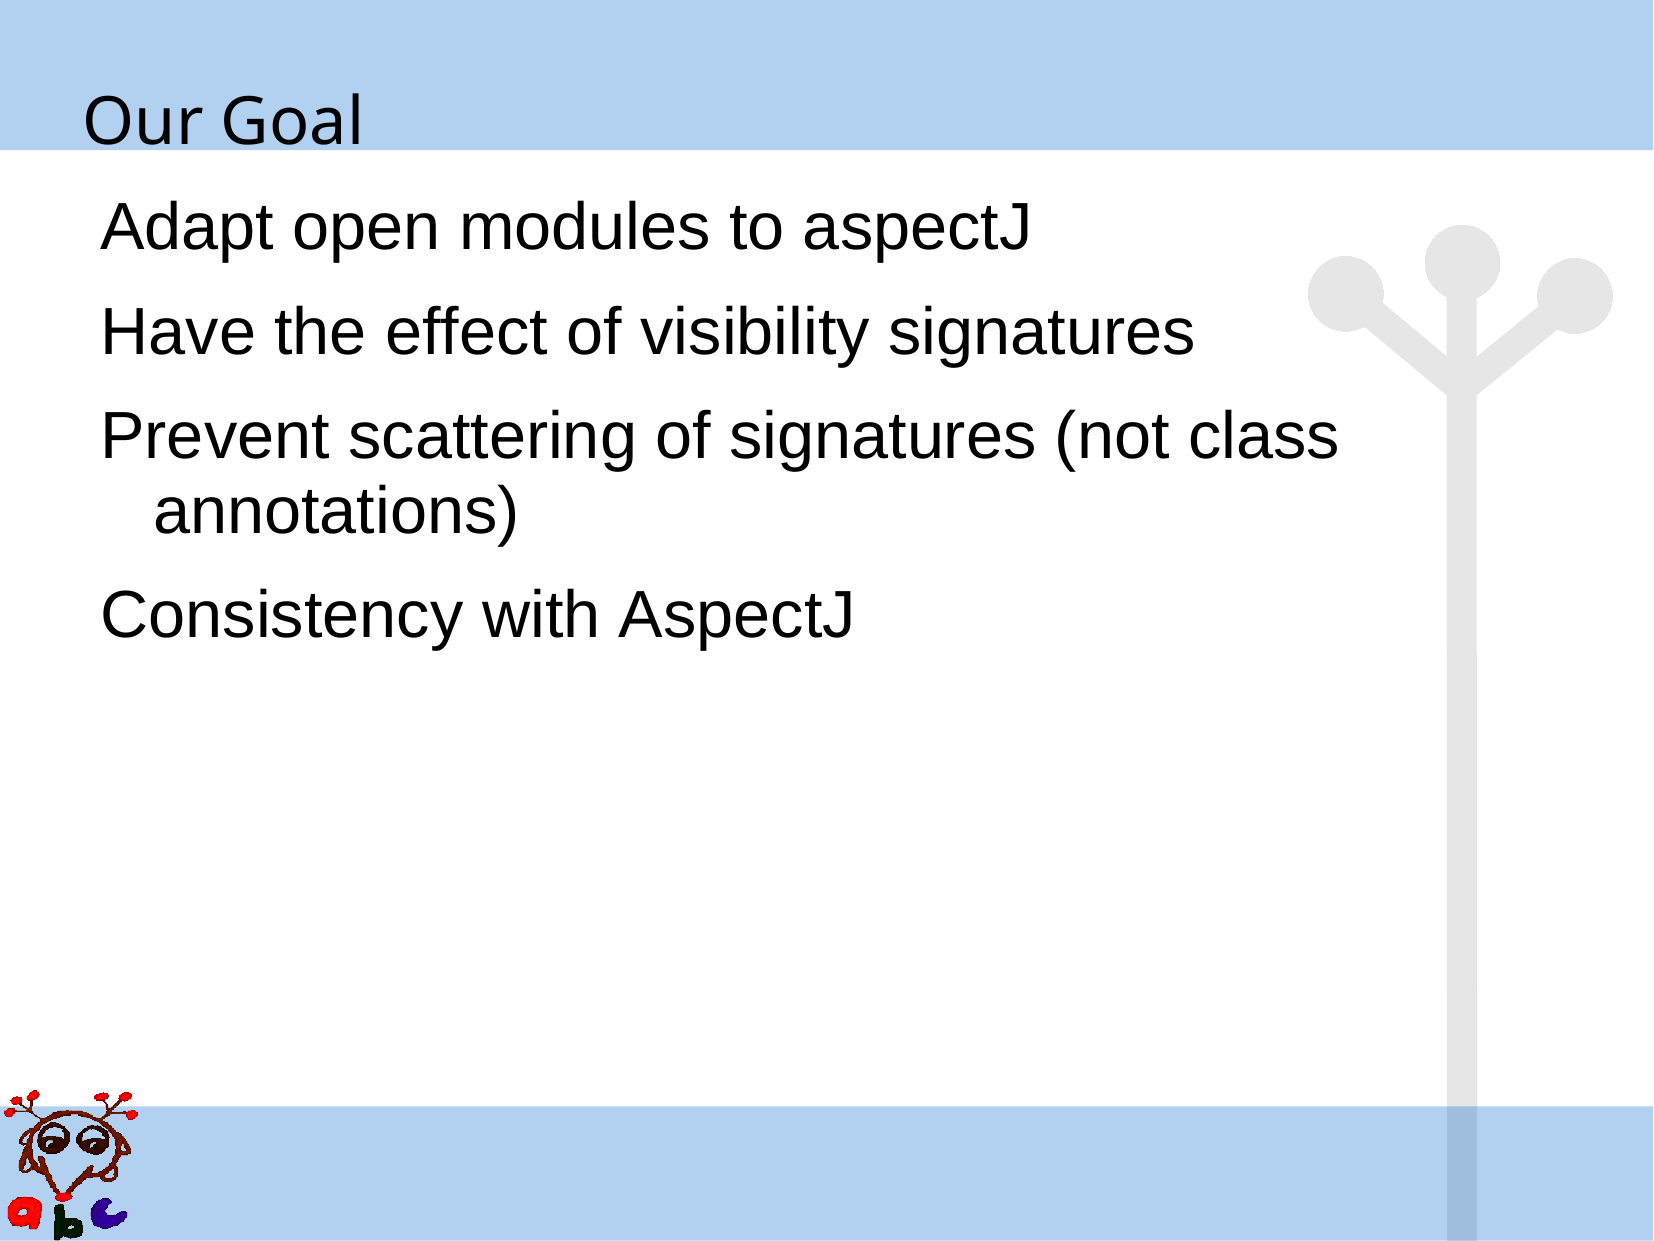

# Our Goal
Adapt open modules to aspectJ
Have the effect of visibility signatures
Prevent scattering of signatures (not class annotations)
Consistency with AspectJ